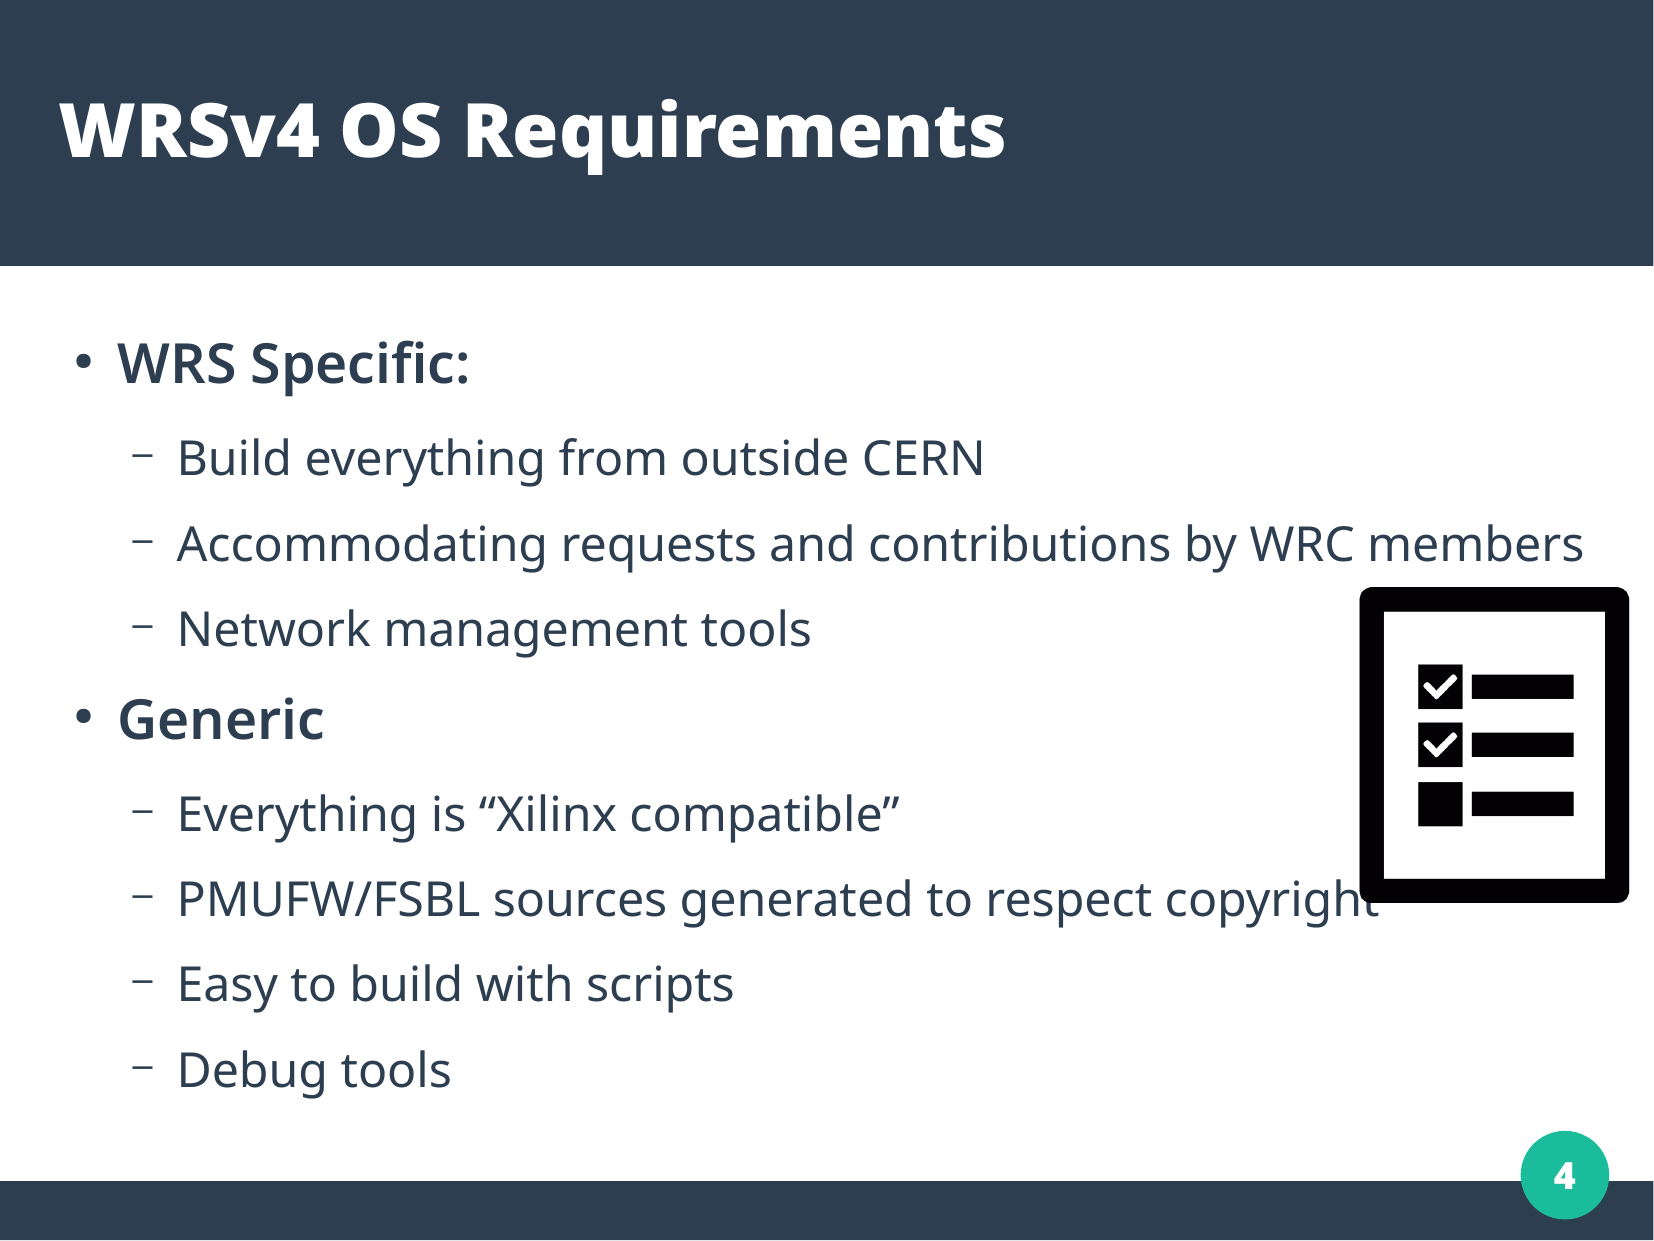

# WRSv4 OS Requirements
WRS Specific:
Build everything from outside CERN
Accommodating requests and contributions by WRC members
Network management tools
Generic
Everything is “Xilinx compatible”
PMUFW/FSBL sources generated to respect copyright
Easy to build with scripts
Debug tools
4